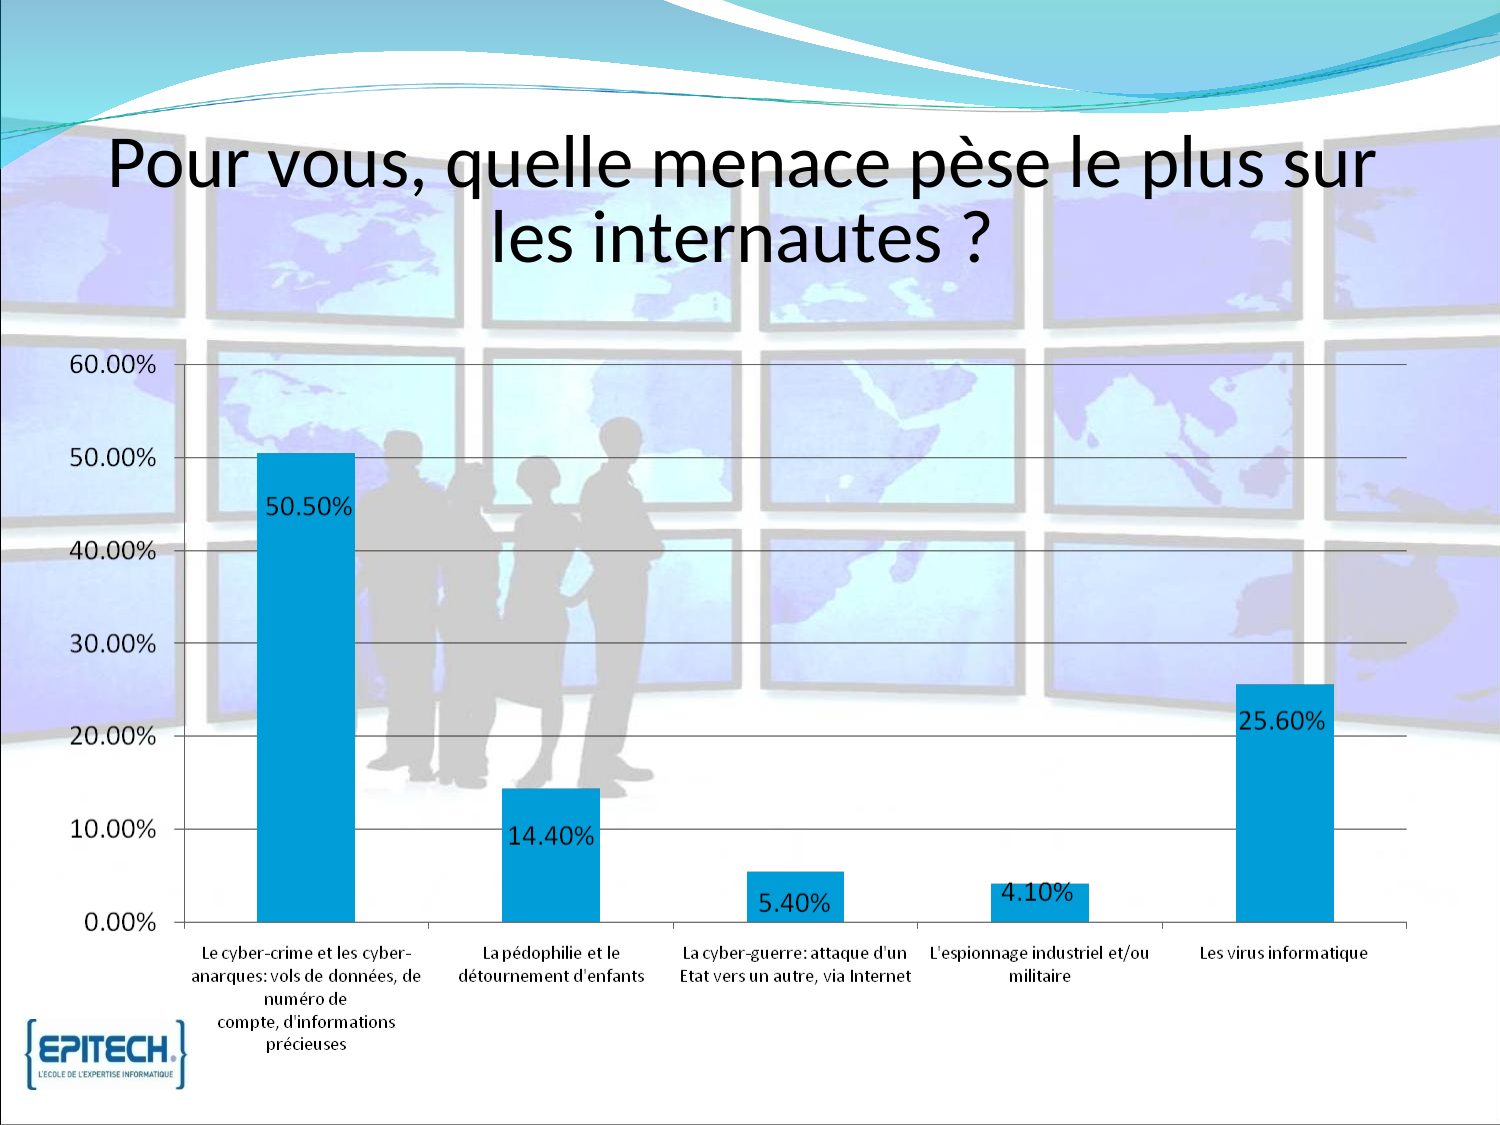

# Pour vous, quelle menace pèse le plus sur les internautes ?